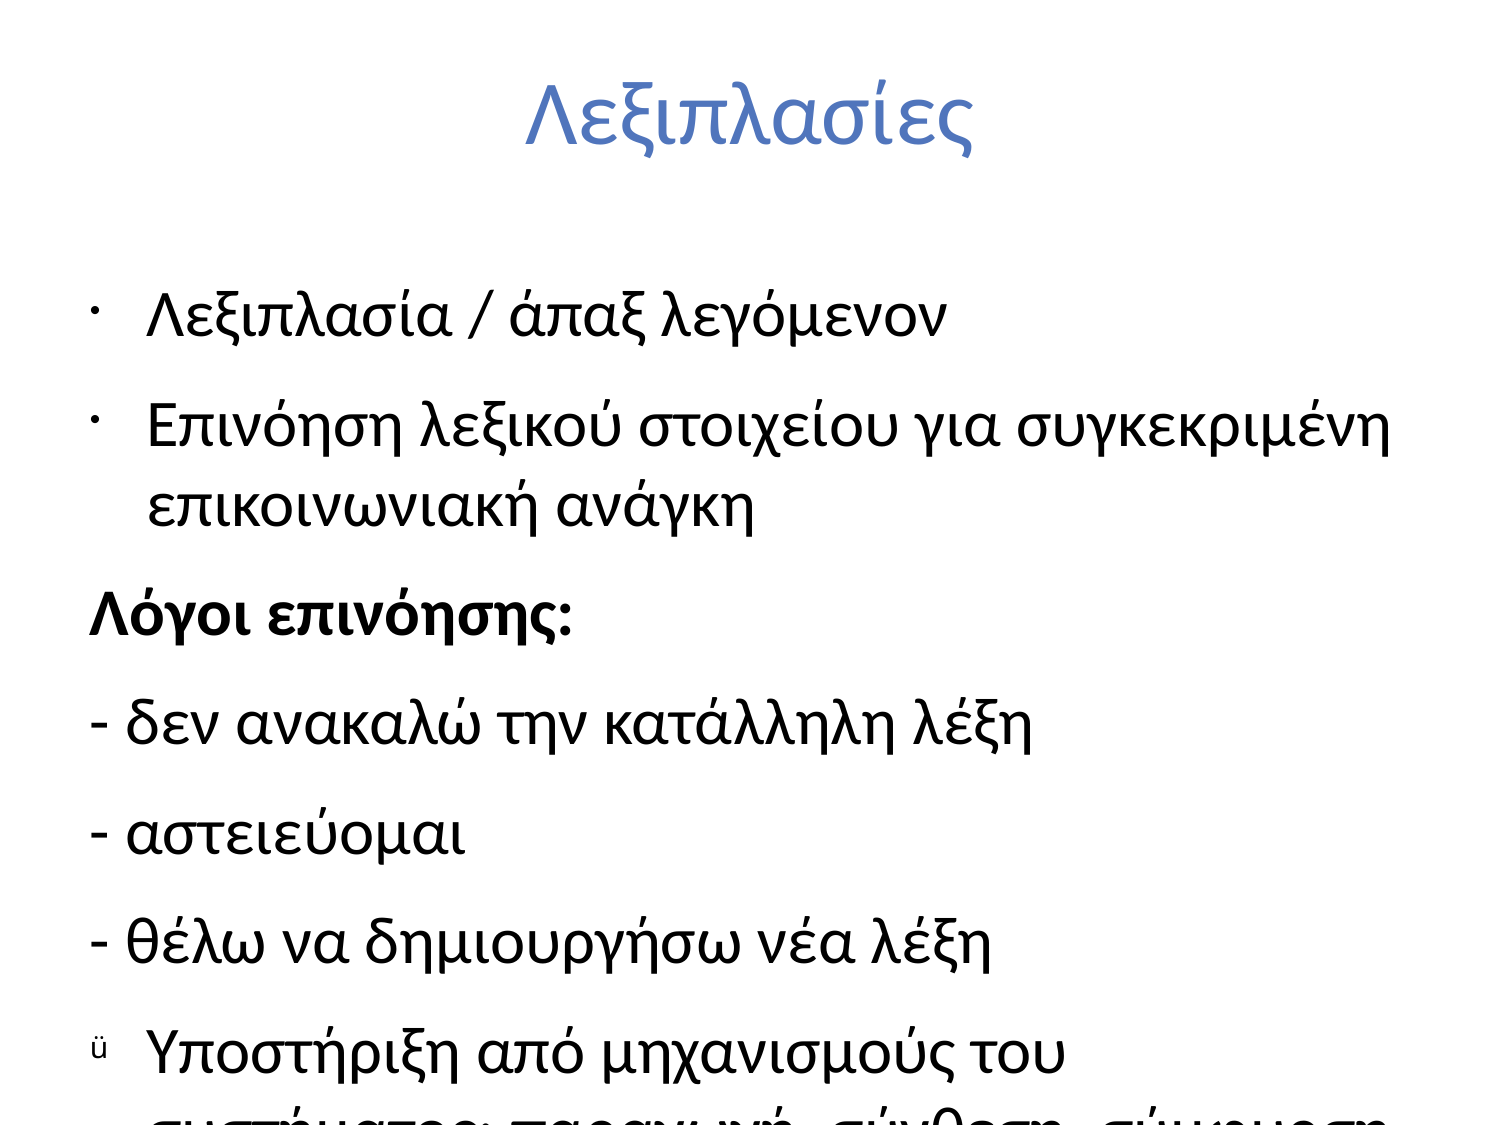

# Λεξιπλασίες
Λεξιπλασία / άπαξ λεγόμενον
Επινόηση λεξικού στοιχείου για συγκεκριμένη επικοινωνιακή ανάγκη
Λόγοι επινόησης:
- δεν ανακαλώ την κατάλληλη λέξη
- αστειεύομαι
- θέλω να δημιουργήσω νέα λέξη
Υποστήριξη από μηχανισμούς του συστήματος: παραγωγή, σύνθεση, σύμφυρση